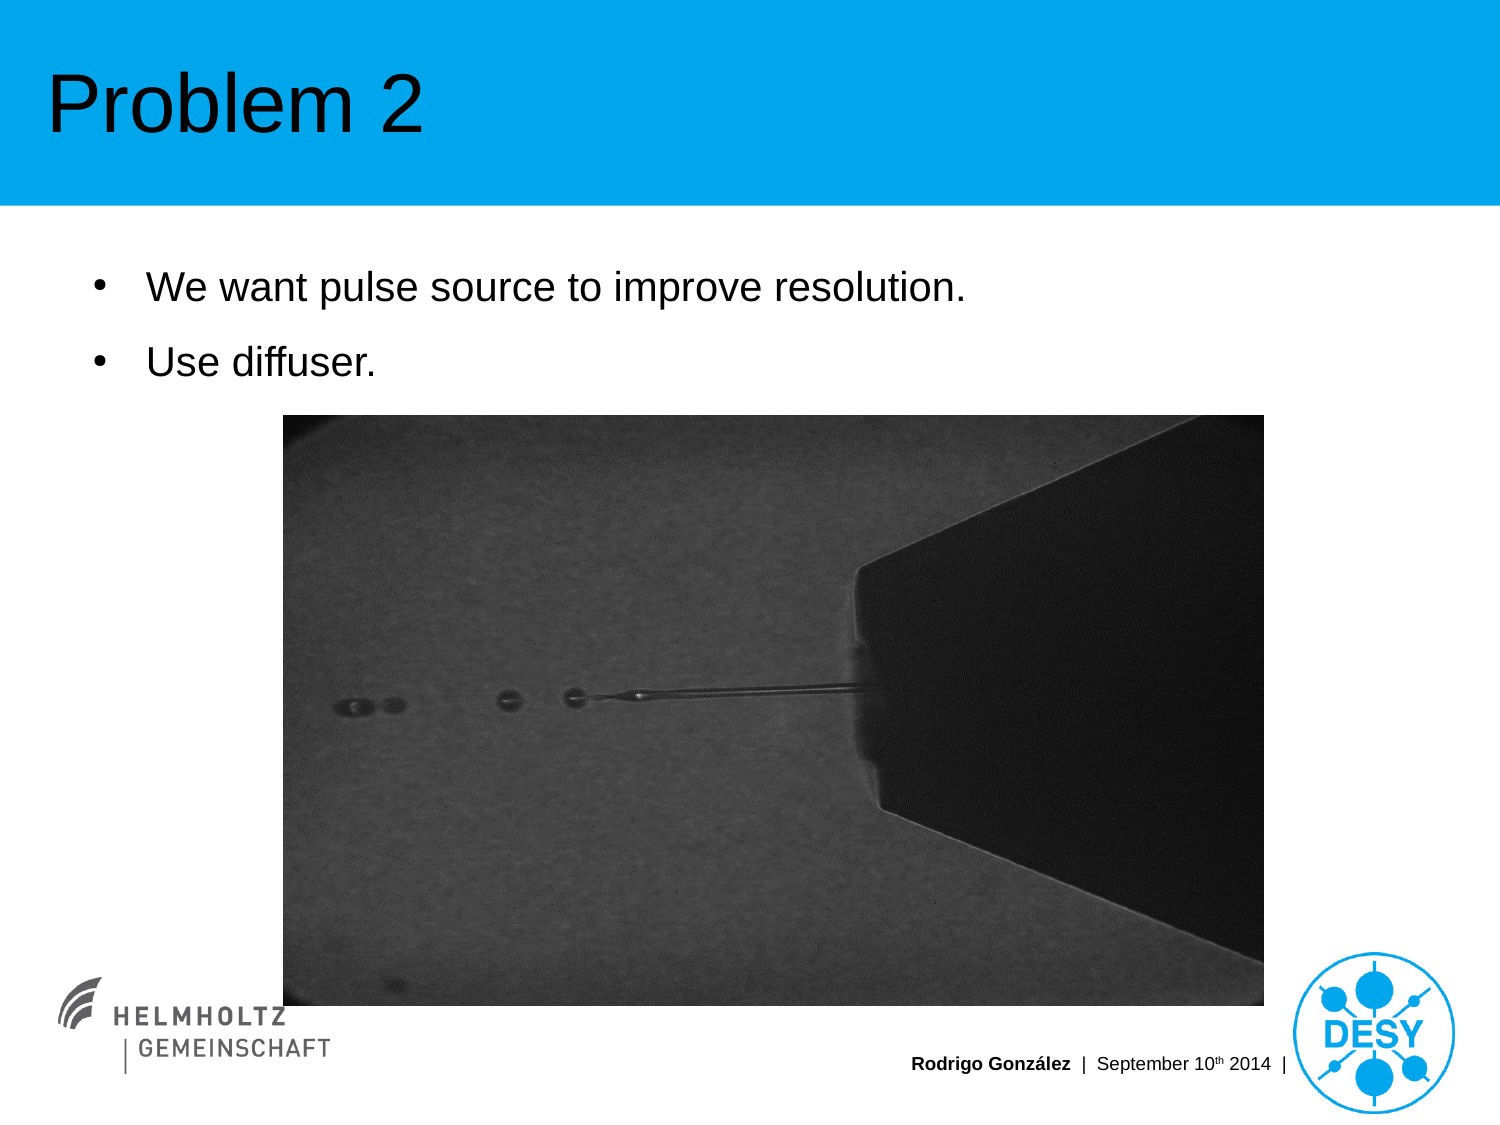

# Problem 2
We want pulse source to improve resolution.
Use diffuser.